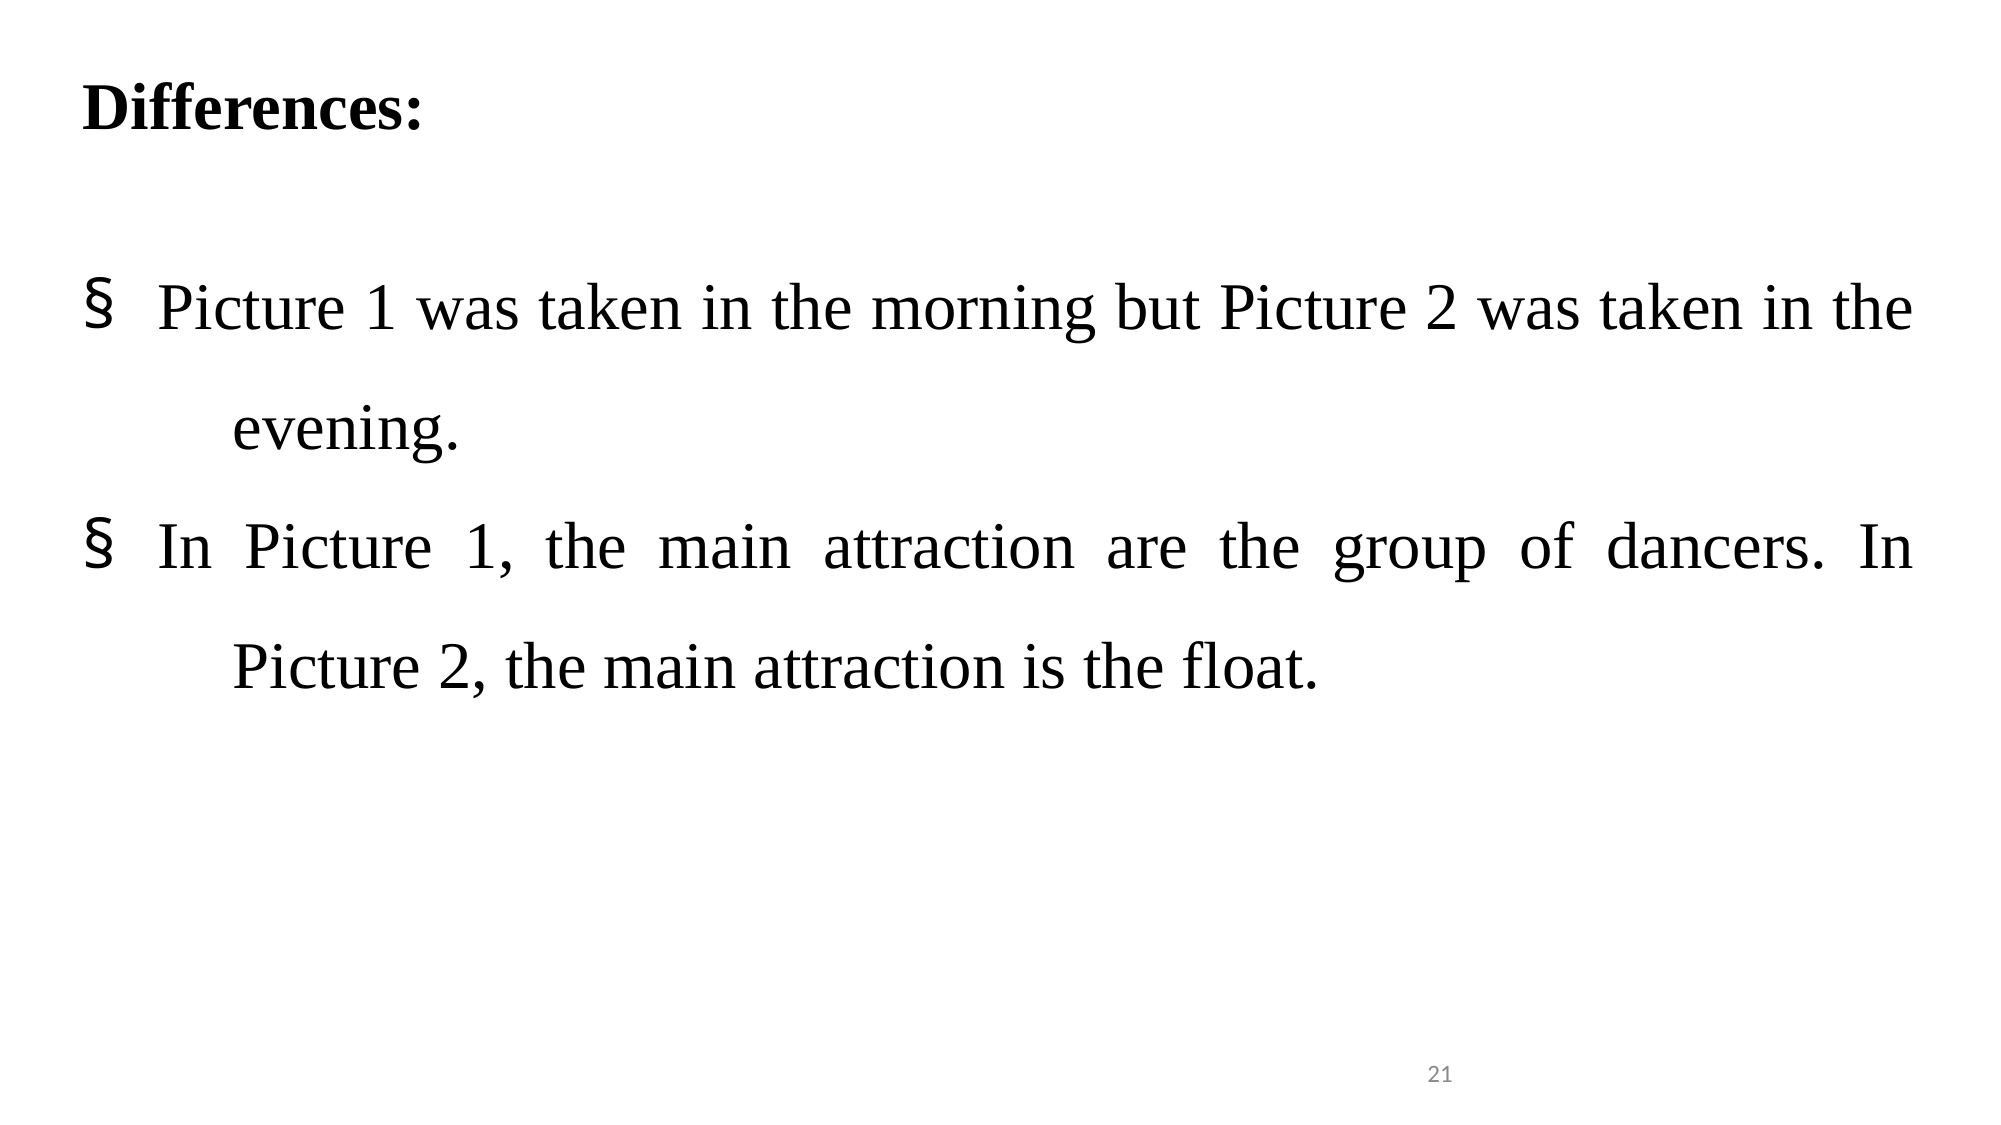

Differences:
Picture 1 was taken in the morning but Picture 2 was taken in the evening.
In Picture 1, the main attraction are the group of dancers. In Picture 2, the main attraction is the float.